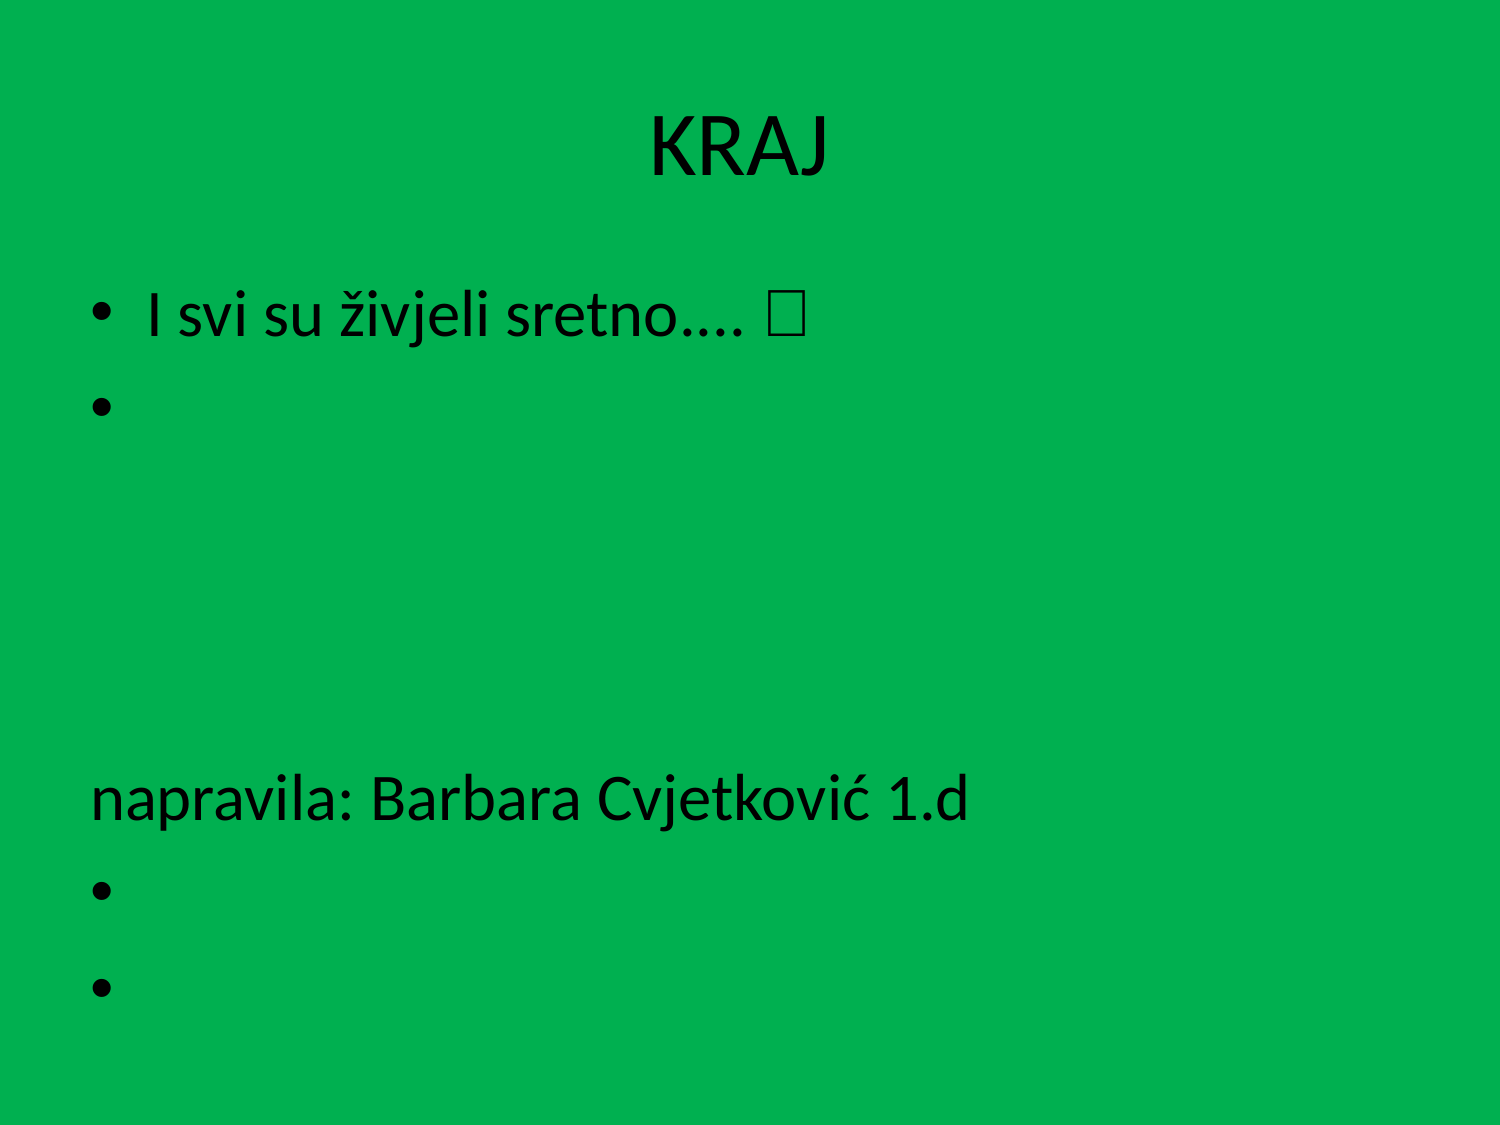

# KRAJ
I svi su živjeli sretno.... 
napravila: Barbara Cvjetković 1.d